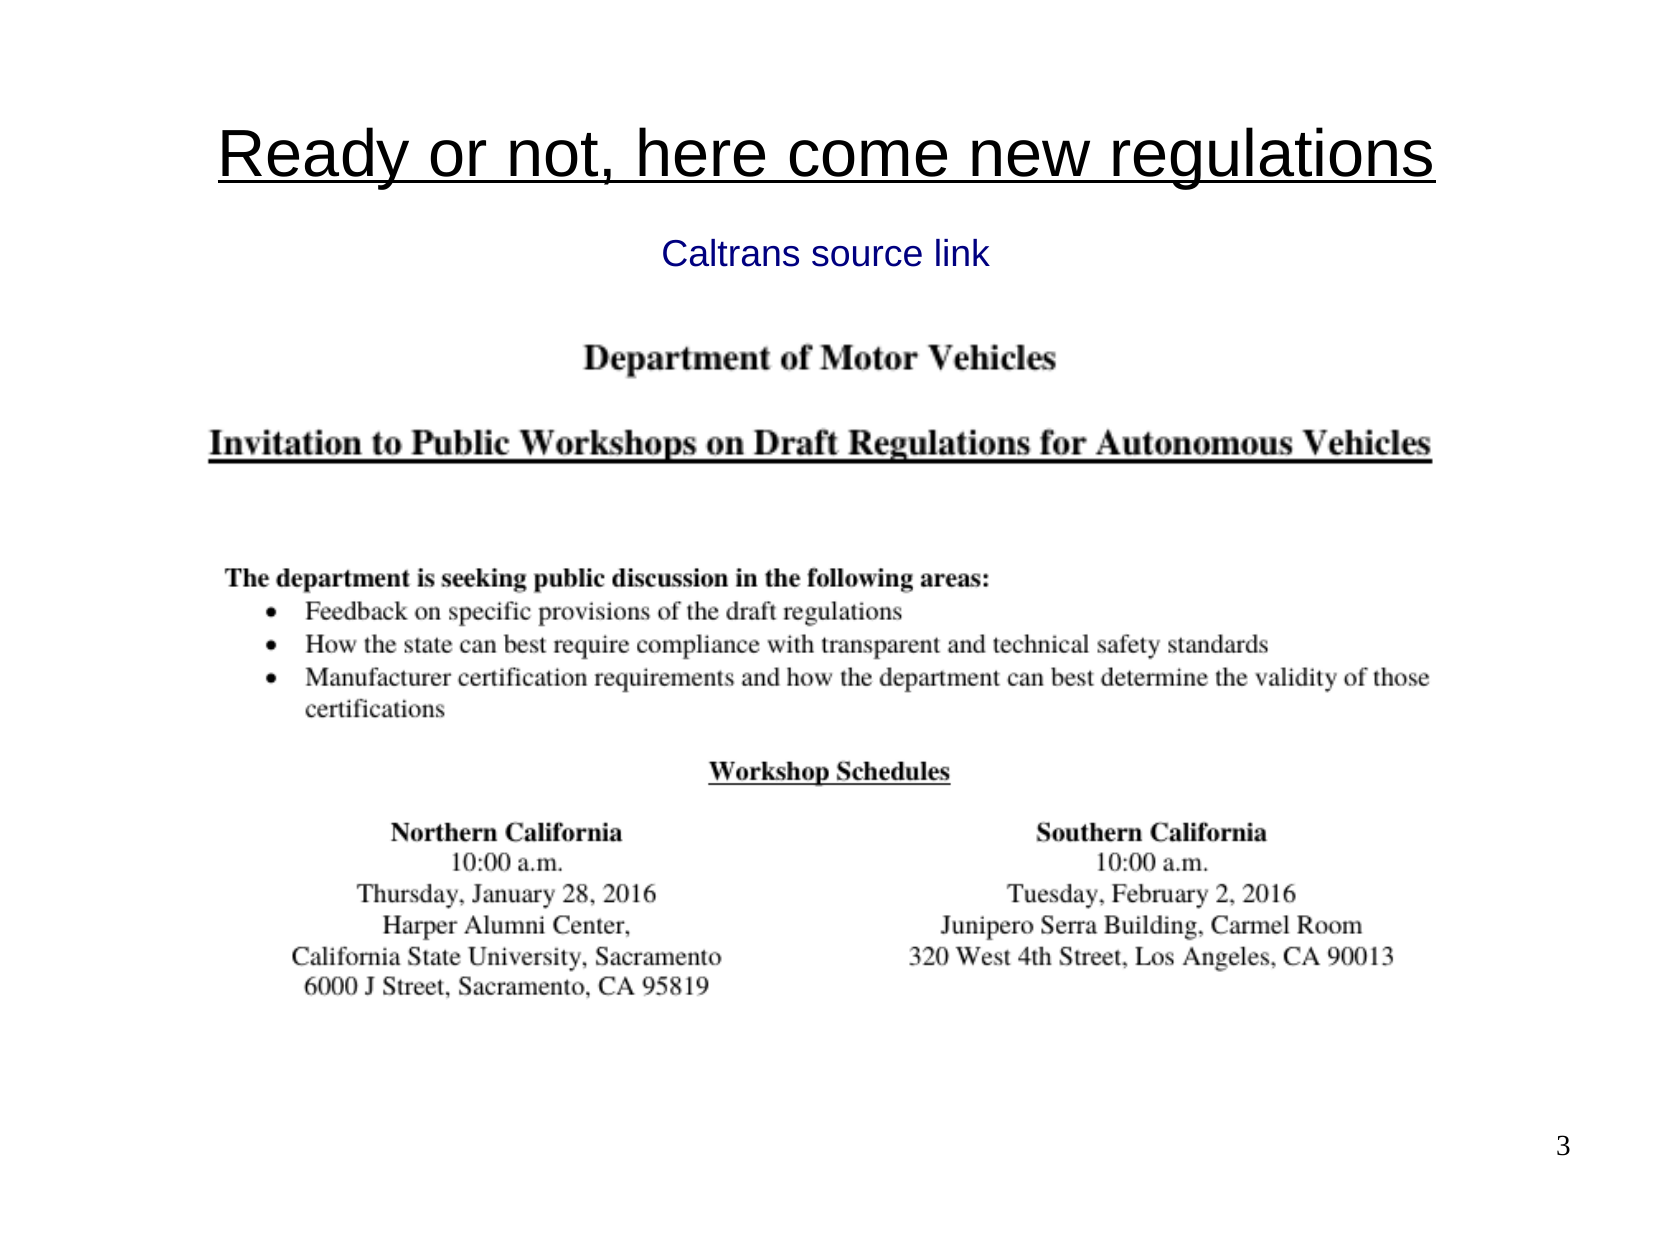

# Ready or not, here come new regulations
Caltrans source link
3